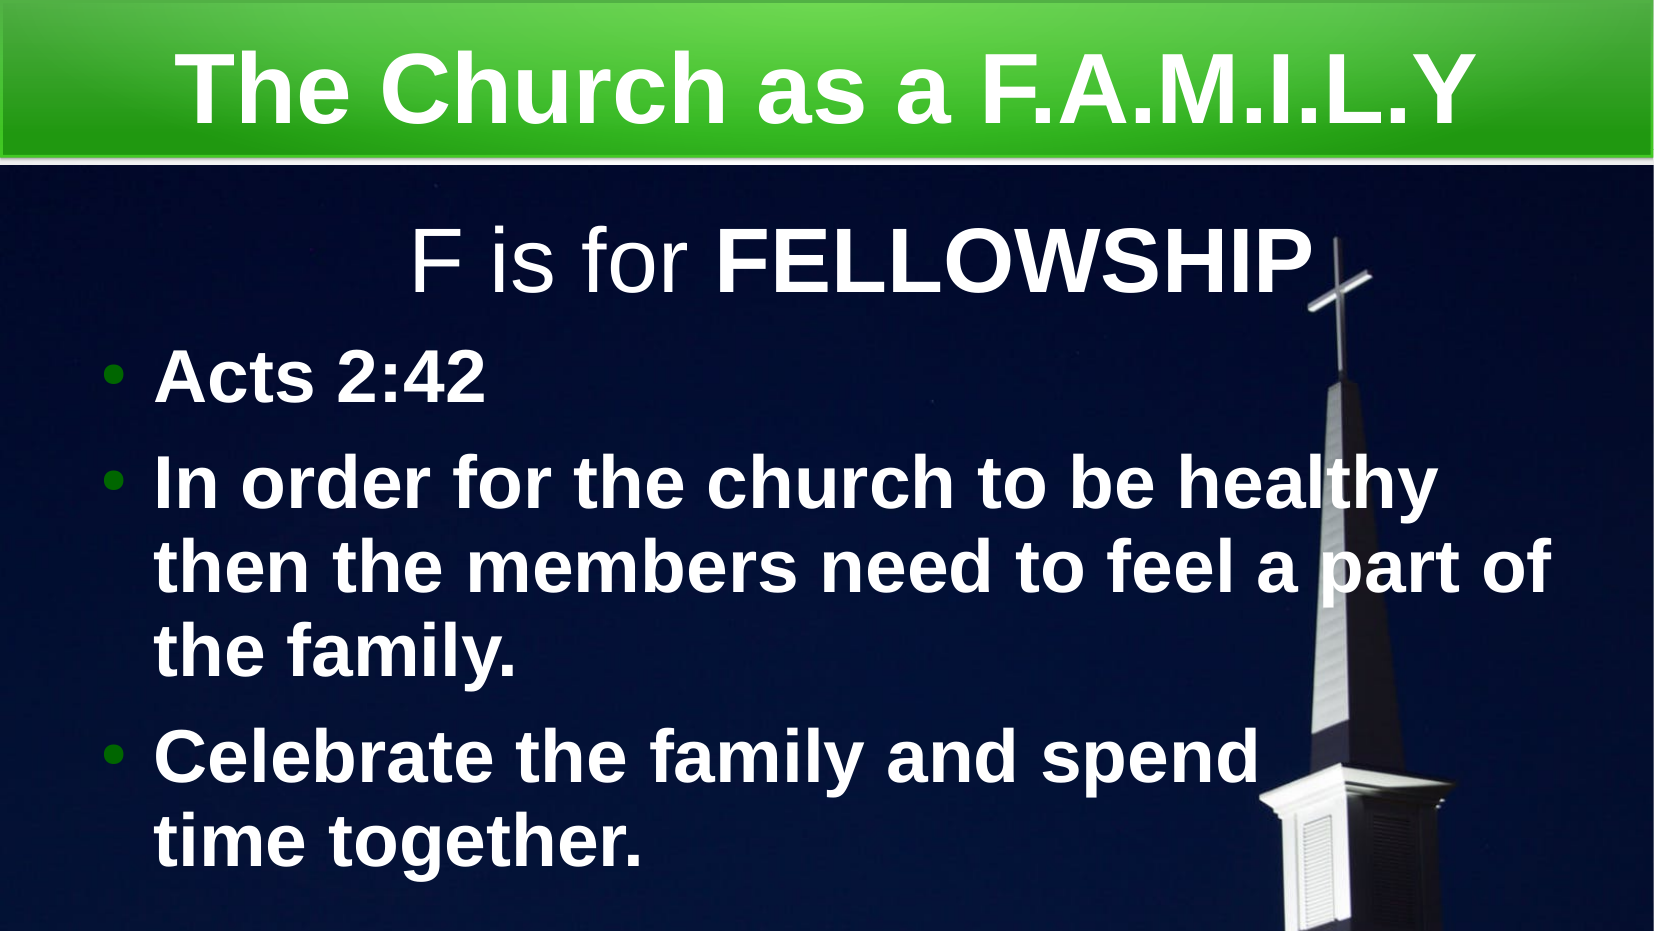

# The Church as a F.A.M.I.L.Y
F is for FELLOWSHIP
Acts 2:42
In order for the church to be healthy then the members need to feel a part of the family.
Celebrate the family and spend time together.